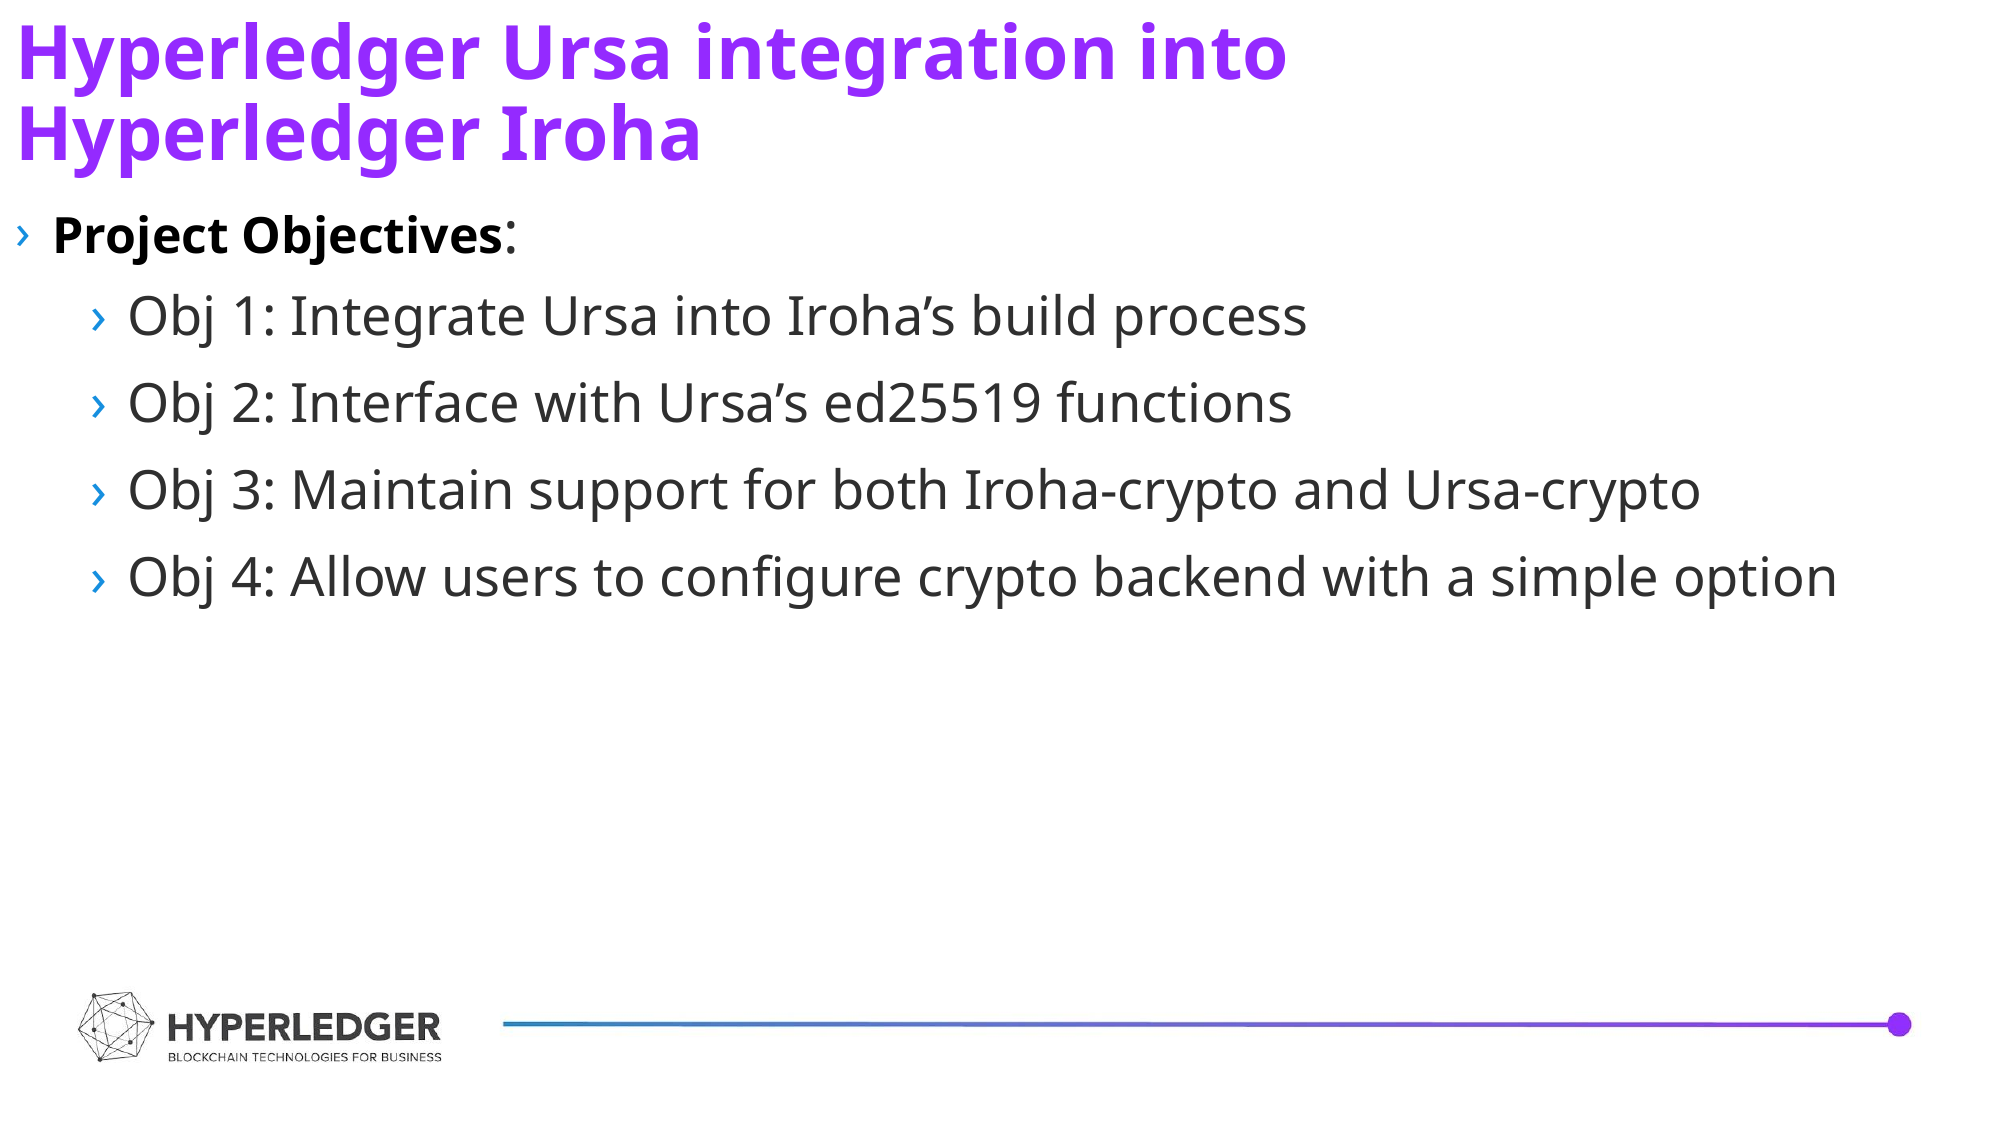

Hyperledger Ursa integration into Hyperledger Iroha
Project Objectives:
Obj 1: Integrate Ursa into Iroha’s build process
Obj 2: Interface with Ursa’s ed25519 functions
Obj 3: Maintain support for both Iroha-crypto and Ursa-crypto
Obj 4: Allow users to configure crypto backend with a simple option